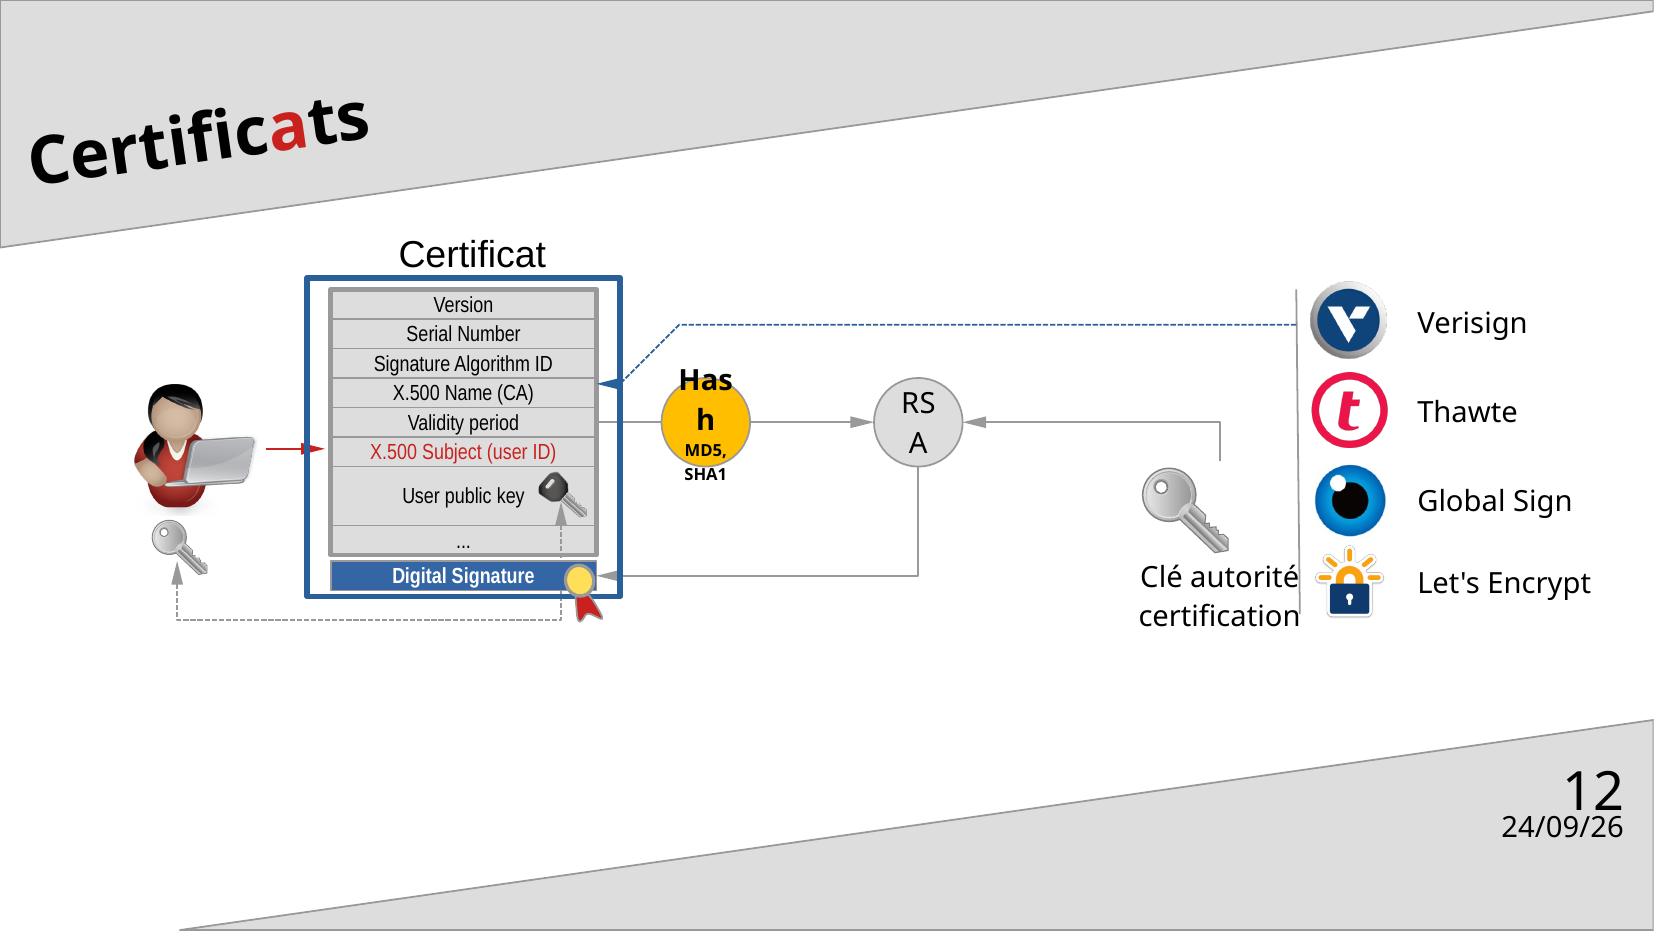

# Certificats
Certificat
Verisign
Thawte
Global Sign
Let's Encrypt
Version
Serial Number
Signature Algorithm ID
X.500 Name (CA)
Validity period
X.500 Subject (user ID)
User public key
...
Hash
MD5, SHA1
RSA
Clé autorité
certification
Digital Signature
12